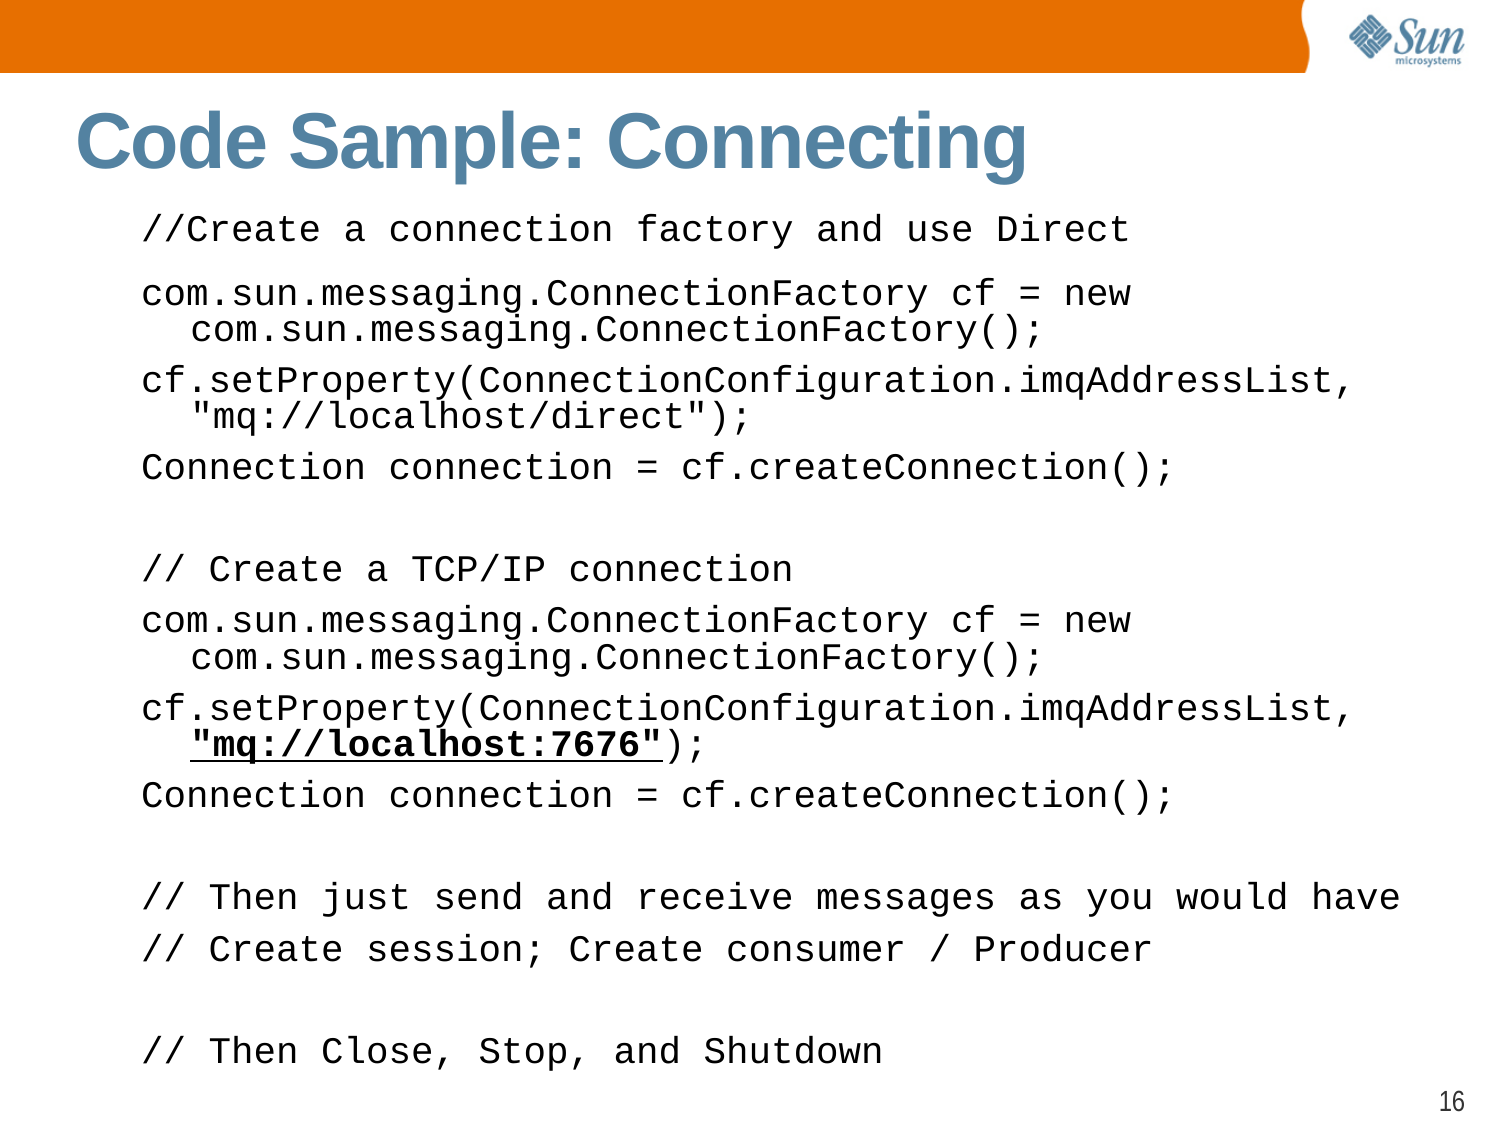

# Code Sample: Connecting
//Create a connection factory and use Direct
com.sun.messaging.ConnectionFactory cf = new com.sun.messaging.ConnectionFactory();
cf.setProperty(ConnectionConfiguration.imqAddressList, "mq://localhost/direct");
Connection connection = cf.createConnection();
// Create a TCP/IP connection
com.sun.messaging.ConnectionFactory cf = new com.sun.messaging.ConnectionFactory();
cf.setProperty(ConnectionConfiguration.imqAddressList, "mq://localhost:7676");
Connection connection = cf.createConnection();
// Then just send and receive messages as you would have
// Create session; Create consumer / Producer
// Then Close, Stop, and Shutdown